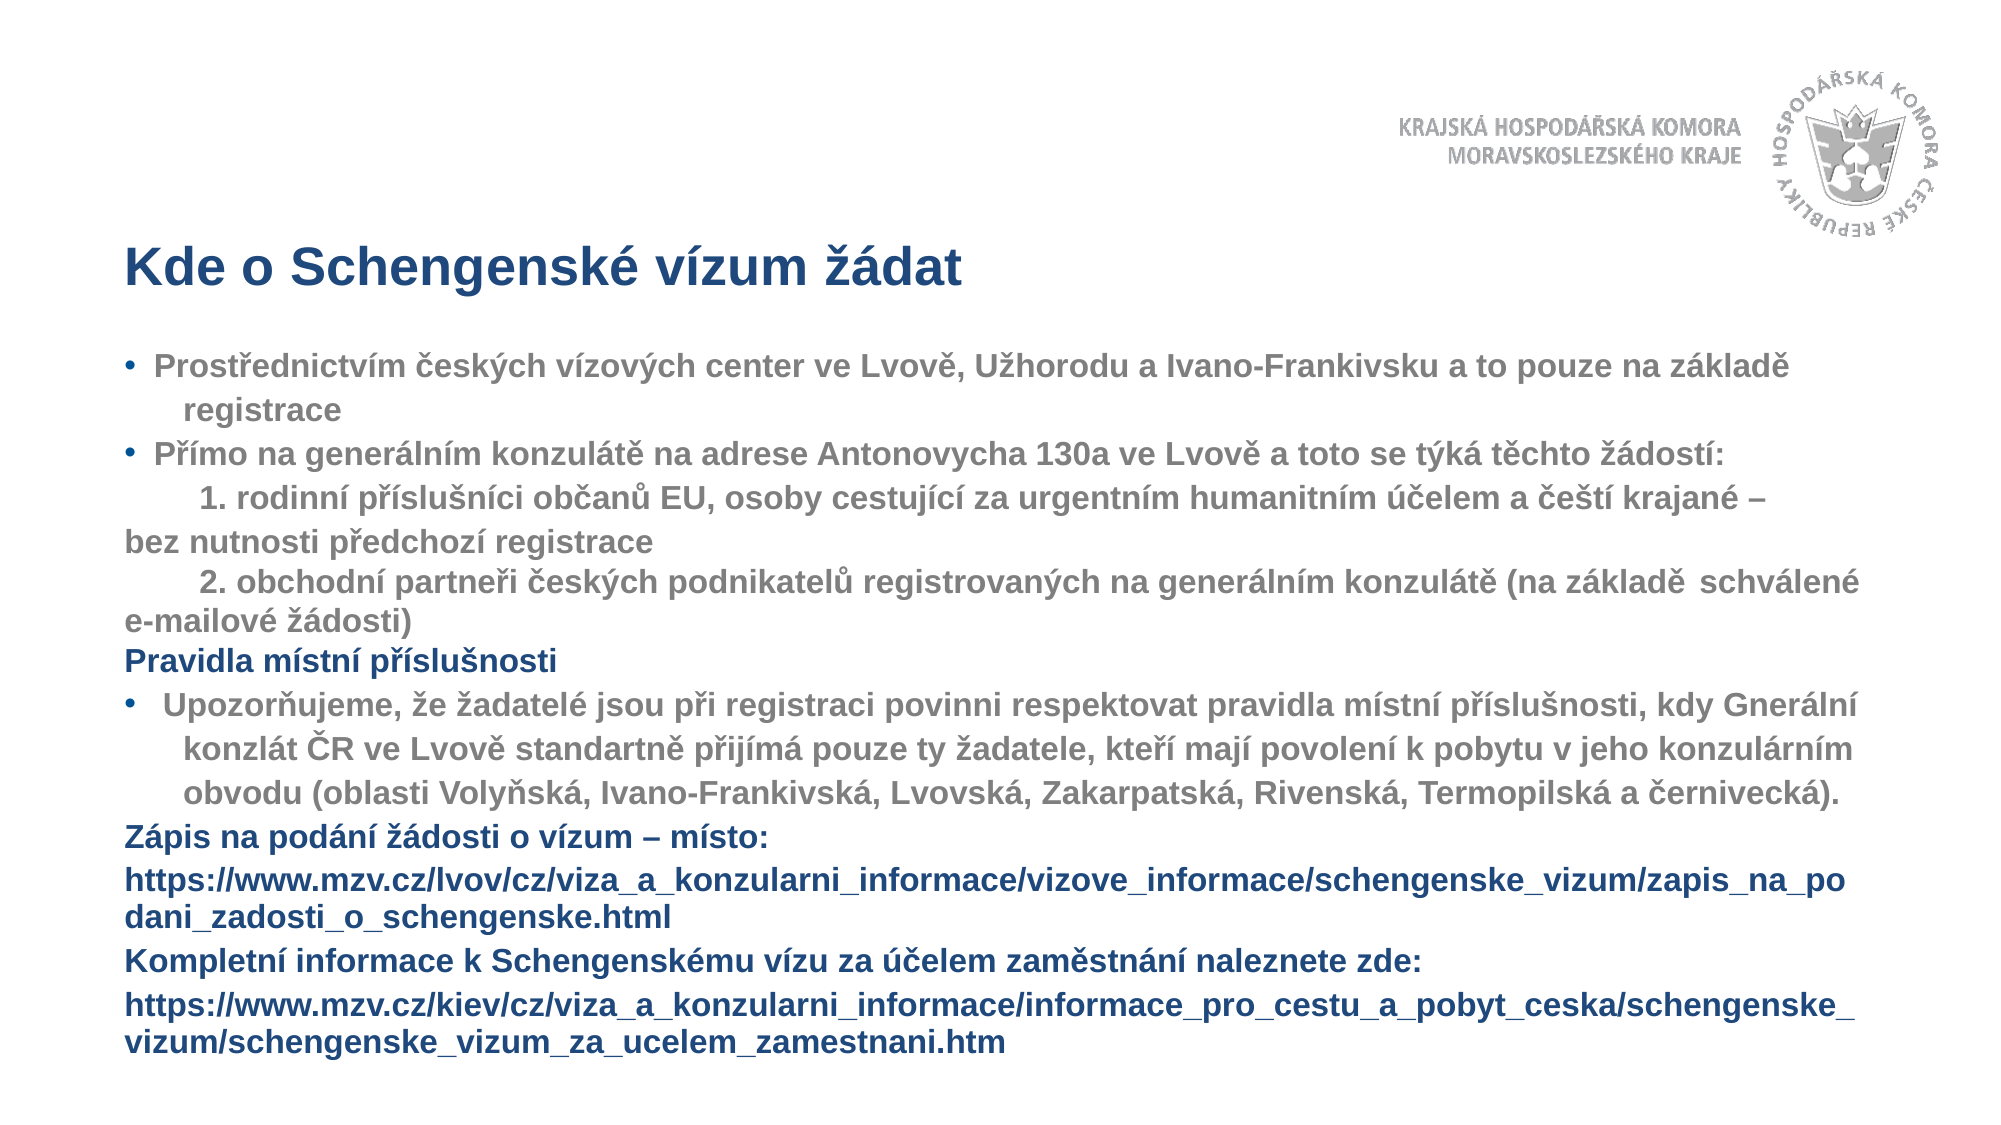

# Kde o Schengenské vízum žádat
Prostřednictvím českých vízových center ve Lvově, Užhorodu a Ivano-Frankivsku a to pouze na základě registrace
Přímo na generálním konzulátě na adrese Antonovycha 130a ve Lvově a toto se týká těchto žádostí:
	1. rodinní příslušníci občanů EU, osoby cestující za urgentním humanitním účelem a čeští krajané – 	bez nutnosti předchozí registrace
 	2. obchodní partneři českých podnikatelů registrovaných na generálním konzulátě (na základě 	schválené e-mailové žádosti)
Pravidla místní příslušnosti
 Upozorňujeme, že žadatelé jsou při registraci povinni respektovat pravidla místní příslušnosti, kdy Gnerální konzlát ČR ve Lvově standartně přijímá pouze ty žadatele, kteří mají povolení k pobytu v jeho konzulárním obvodu (oblasti Volyňská, Ivano-Frankivská, Lvovská, Zakarpatská, Rivenská, Termopilská a černivecká).
Zápis na podání žádosti o vízum – místo:
https://www.mzv.cz/lvov/cz/viza_a_konzularni_informace/vizove_informace/schengenske_vizum/zapis_na_podani_zadosti_o_schengenske.html
Kompletní informace k Schengenskému vízu za účelem zaměstnání naleznete zde:
https://www.mzv.cz/kiev/cz/viza_a_konzularni_informace/informace_pro_cestu_a_pobyt_ceska/schengenske_vizum/schengenske_vizum_za_ucelem_zamestnani.htm